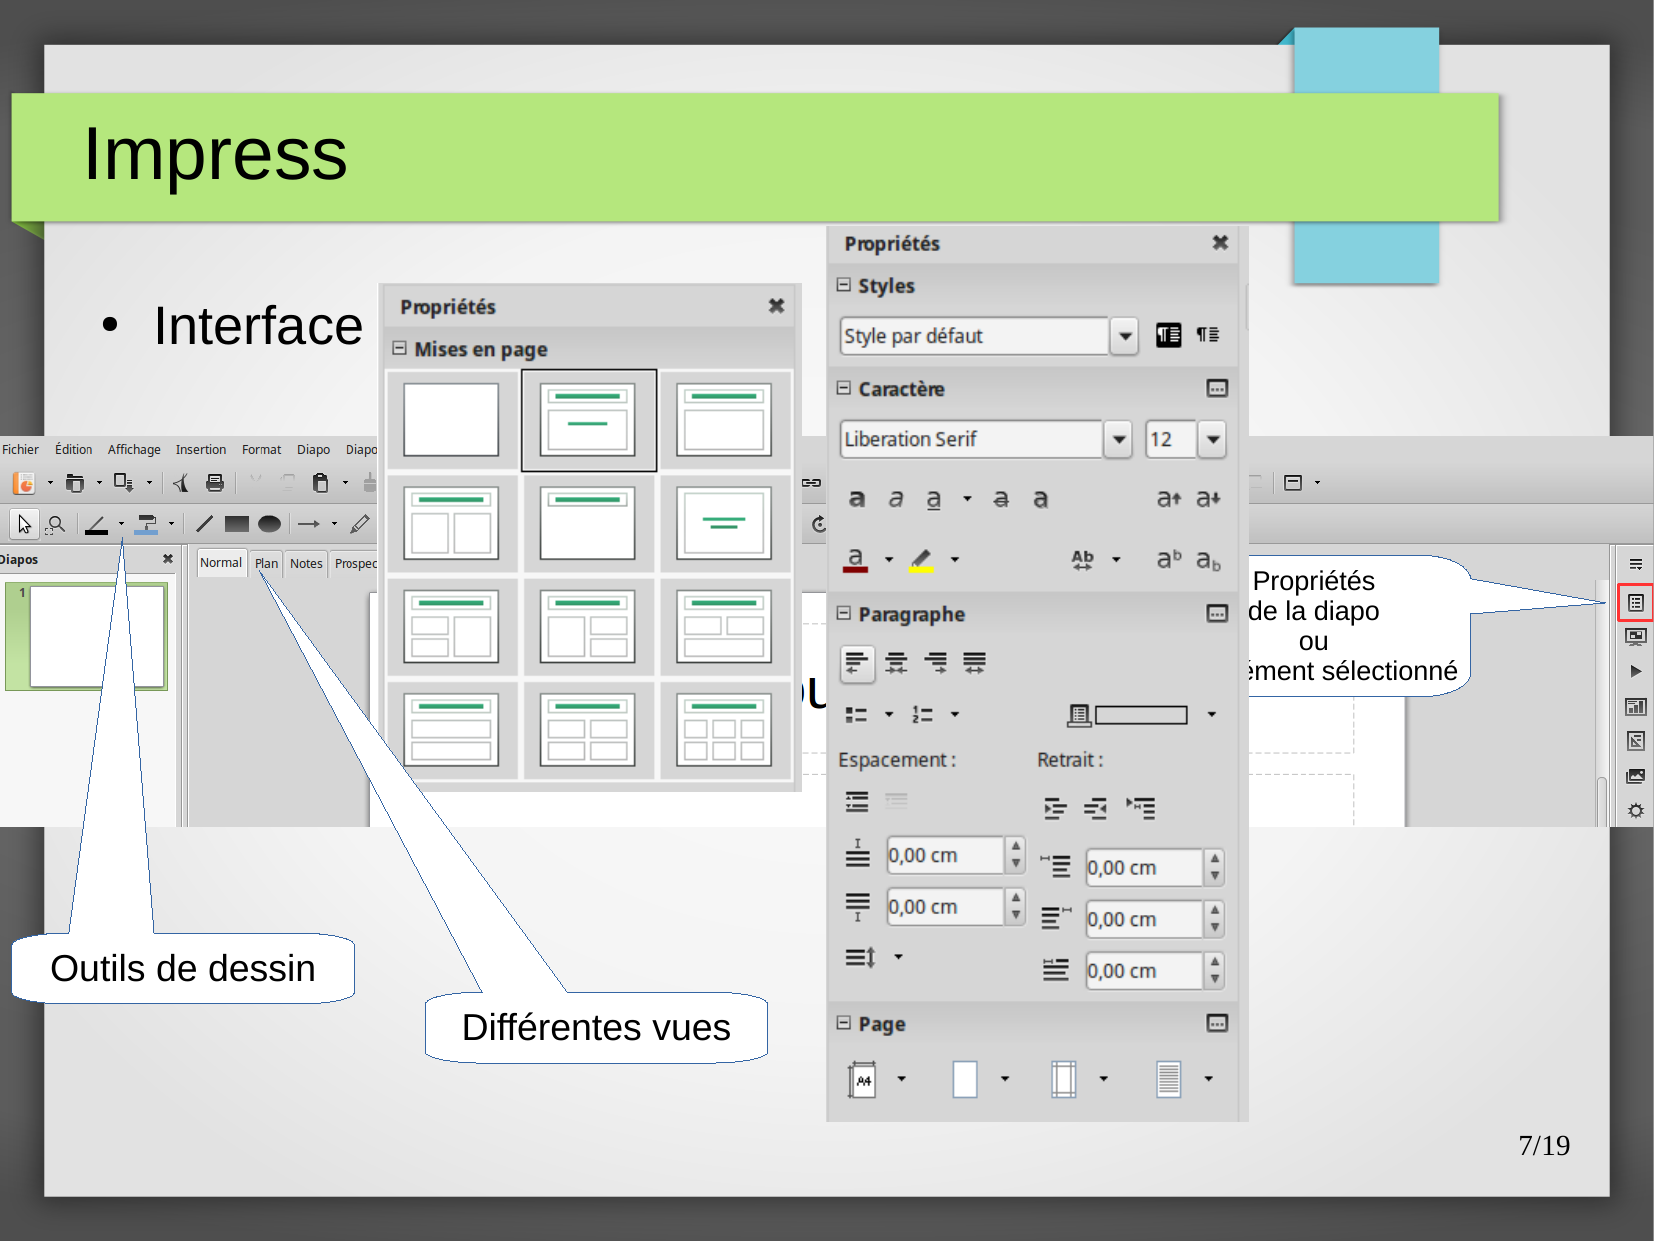

# Impress
Interface
Propriétés
de la diapo
ou
de l'élément sélectionné
Outils de dessin
Différentes vues
7